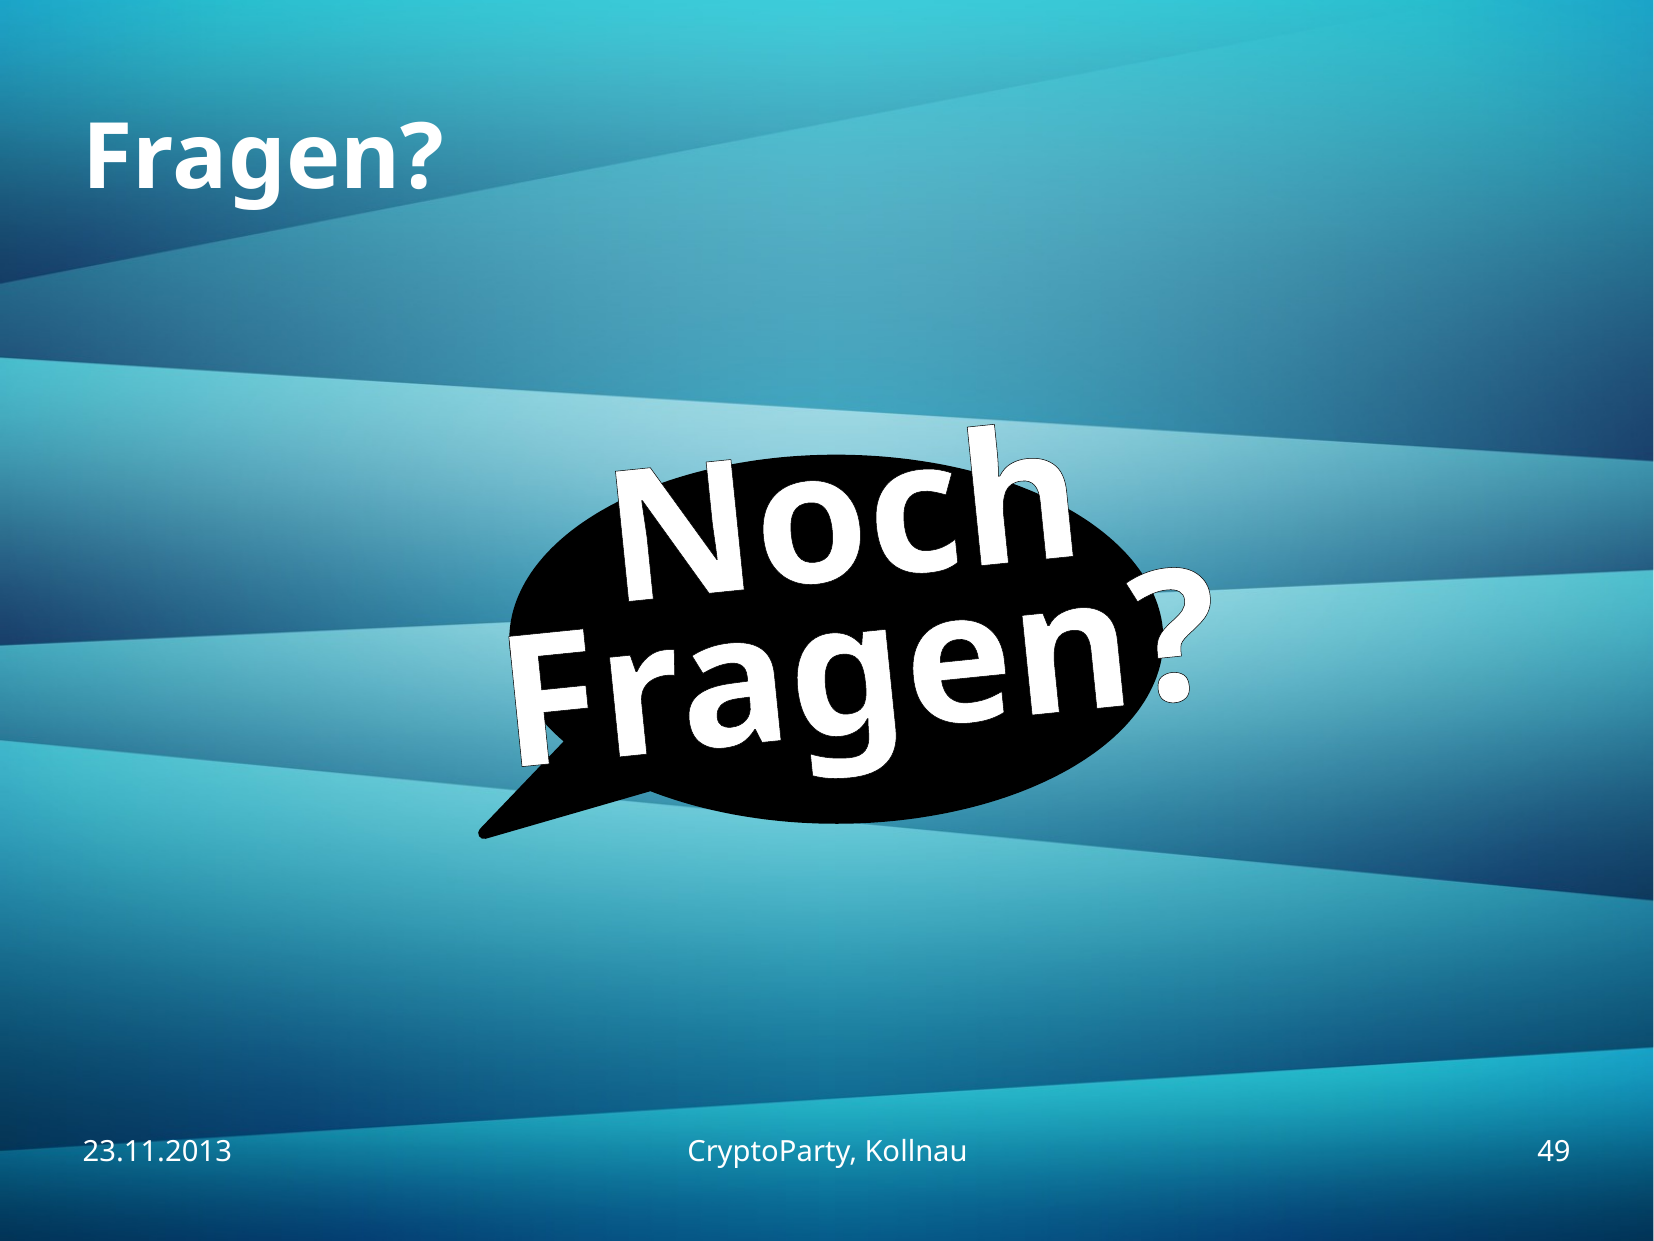

# Fragen?
 Noch
 Fragen?
23.11.2013
CryptoParty, Kollnau
49